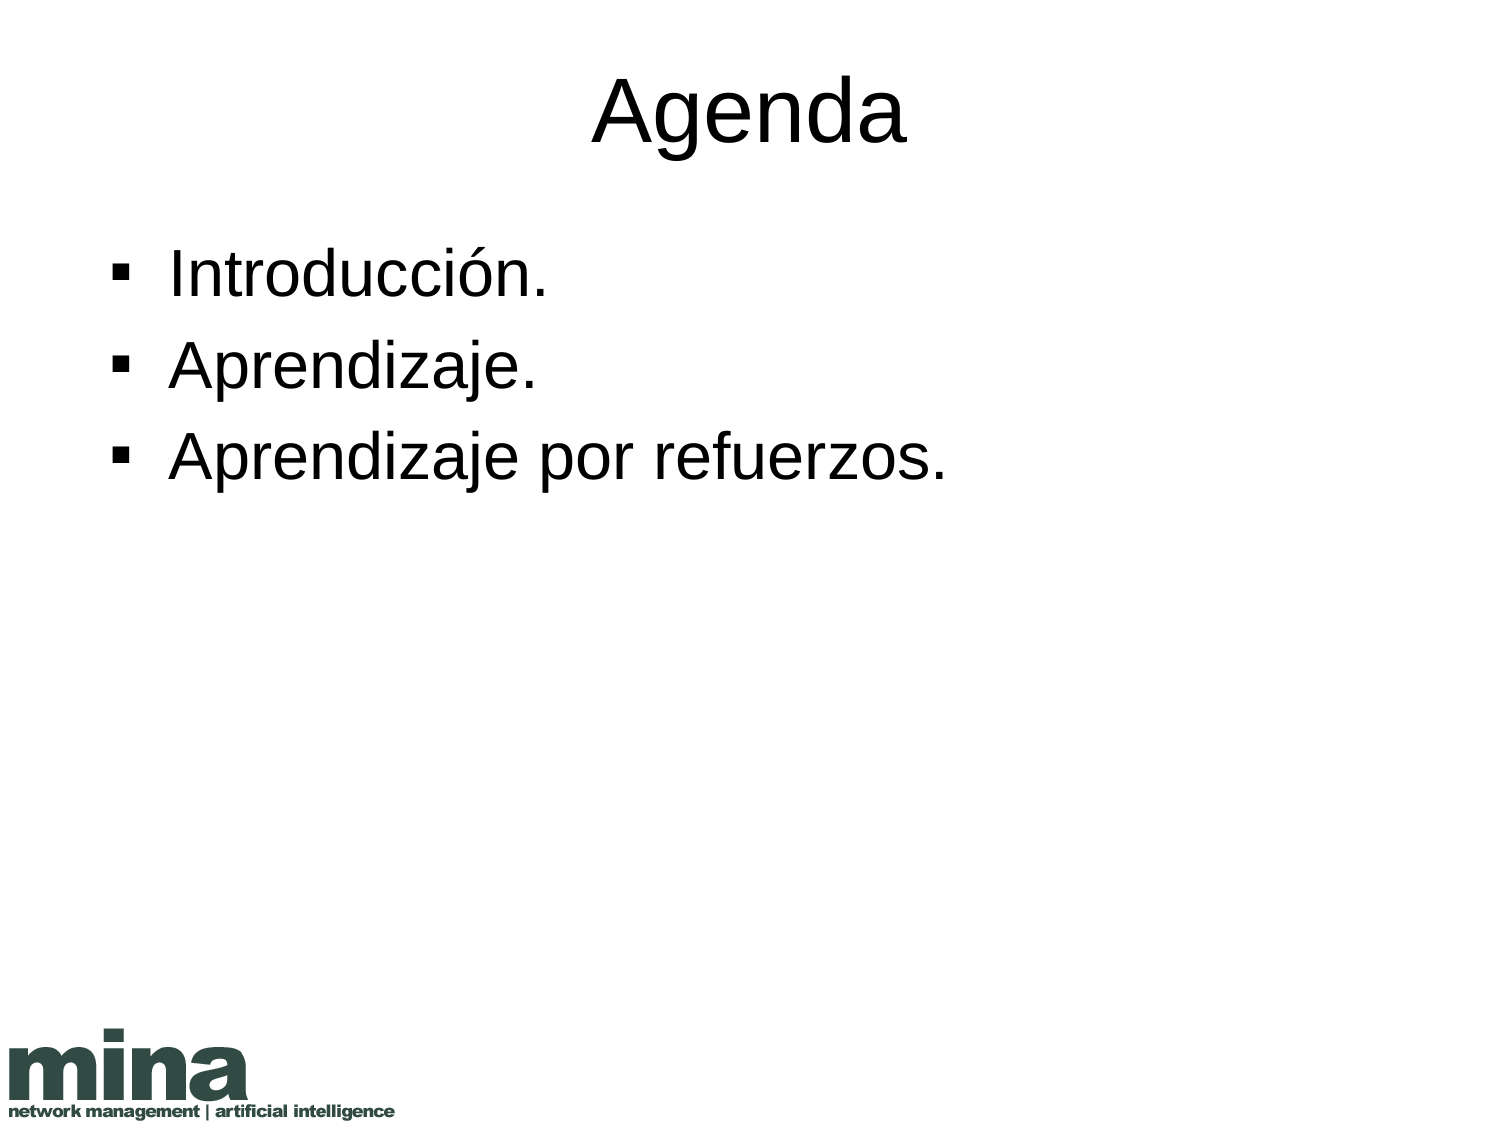

# Agenda
Introducción.
Aprendizaje.
Aprendizaje por refuerzos.